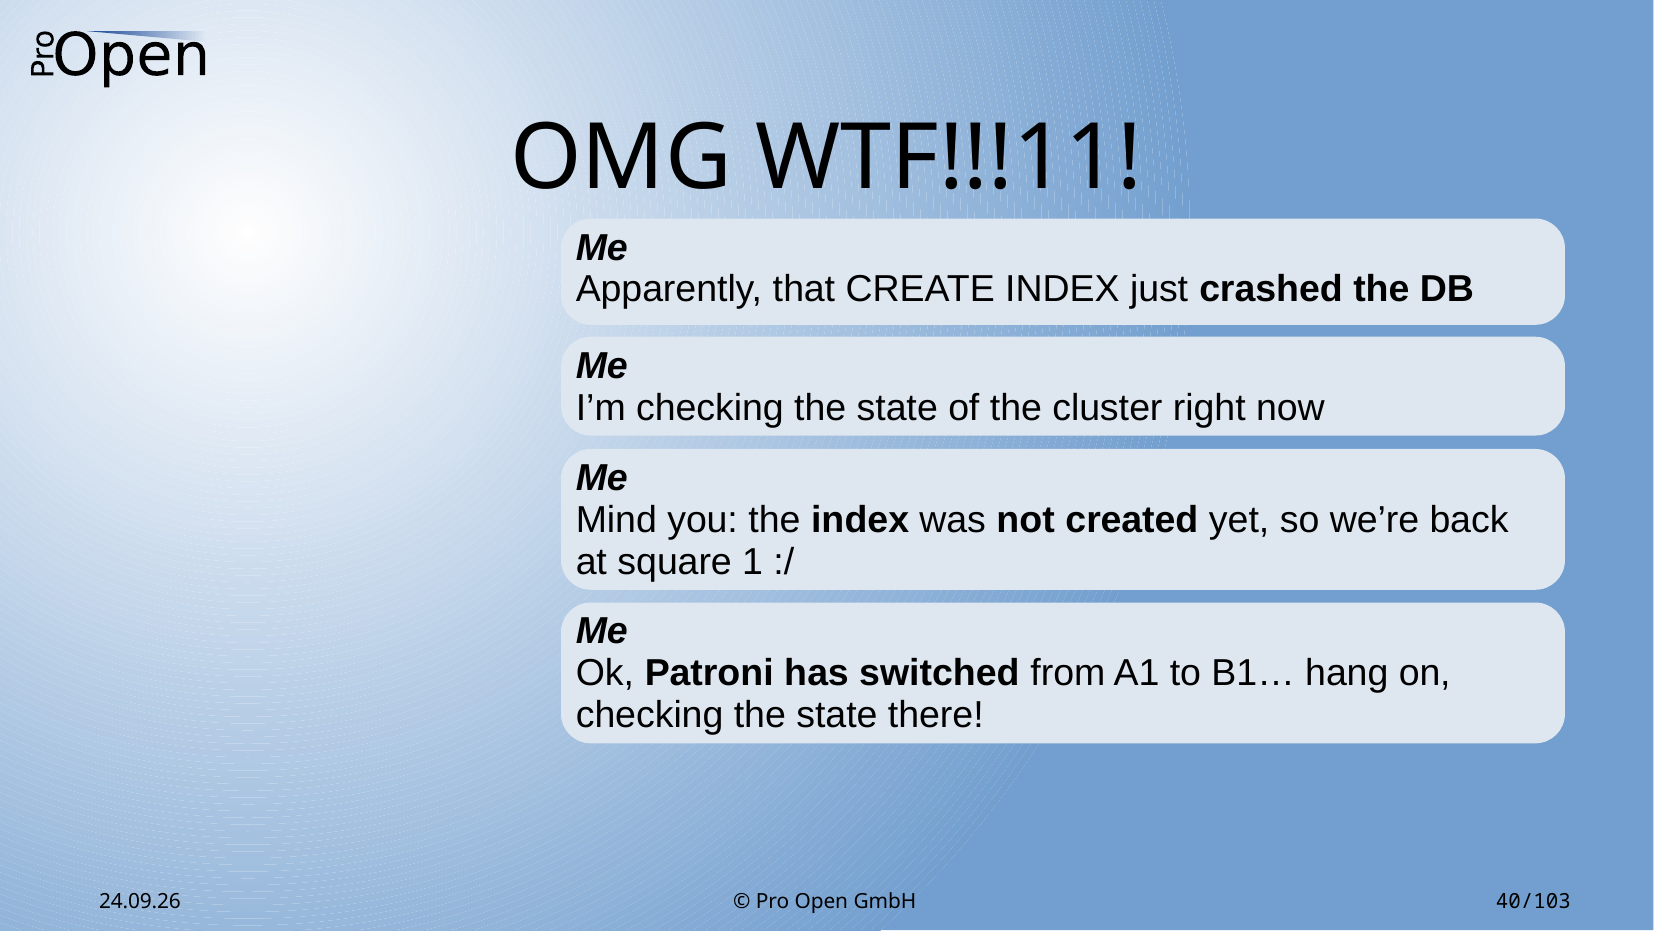

# OMG WTF!!!11!
Me
Apparently, that CREATE INDEX just crashed the DB
Me
I’m checking the state of the cluster right now
Me
Mind you: the index was not created yet, so we’re back at square 1 :/
Me
Ok, Patroni has switched from A1 to B1… hang on, checking the state there!
© Pro Open GmbH
40